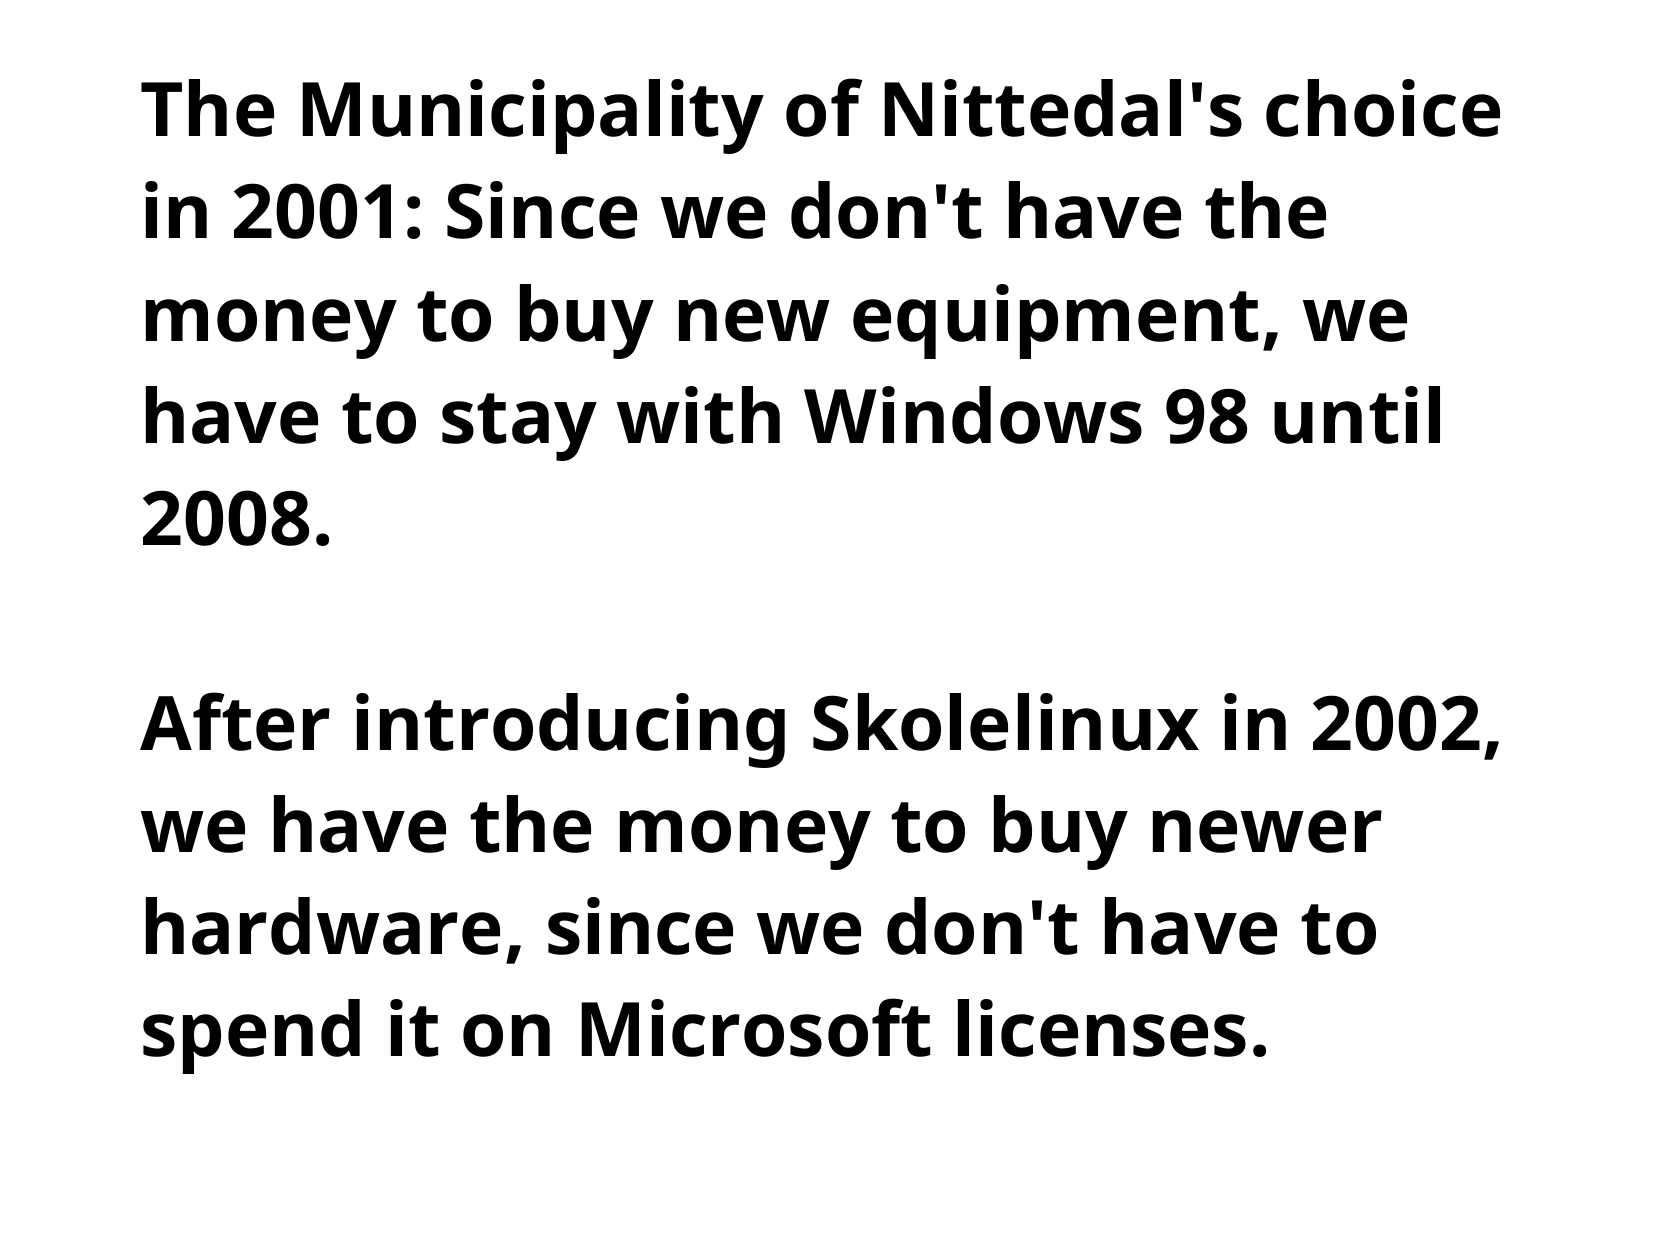

# The Municipality of Nittedal's choice in 2001: Since we don't have the money to buy new equipment, we have to stay with Windows 98 until 2008. After introducing Skolelinux in 2002, we have the money to buy newer hardware, since we don't have to spend it on Microsoft licenses.